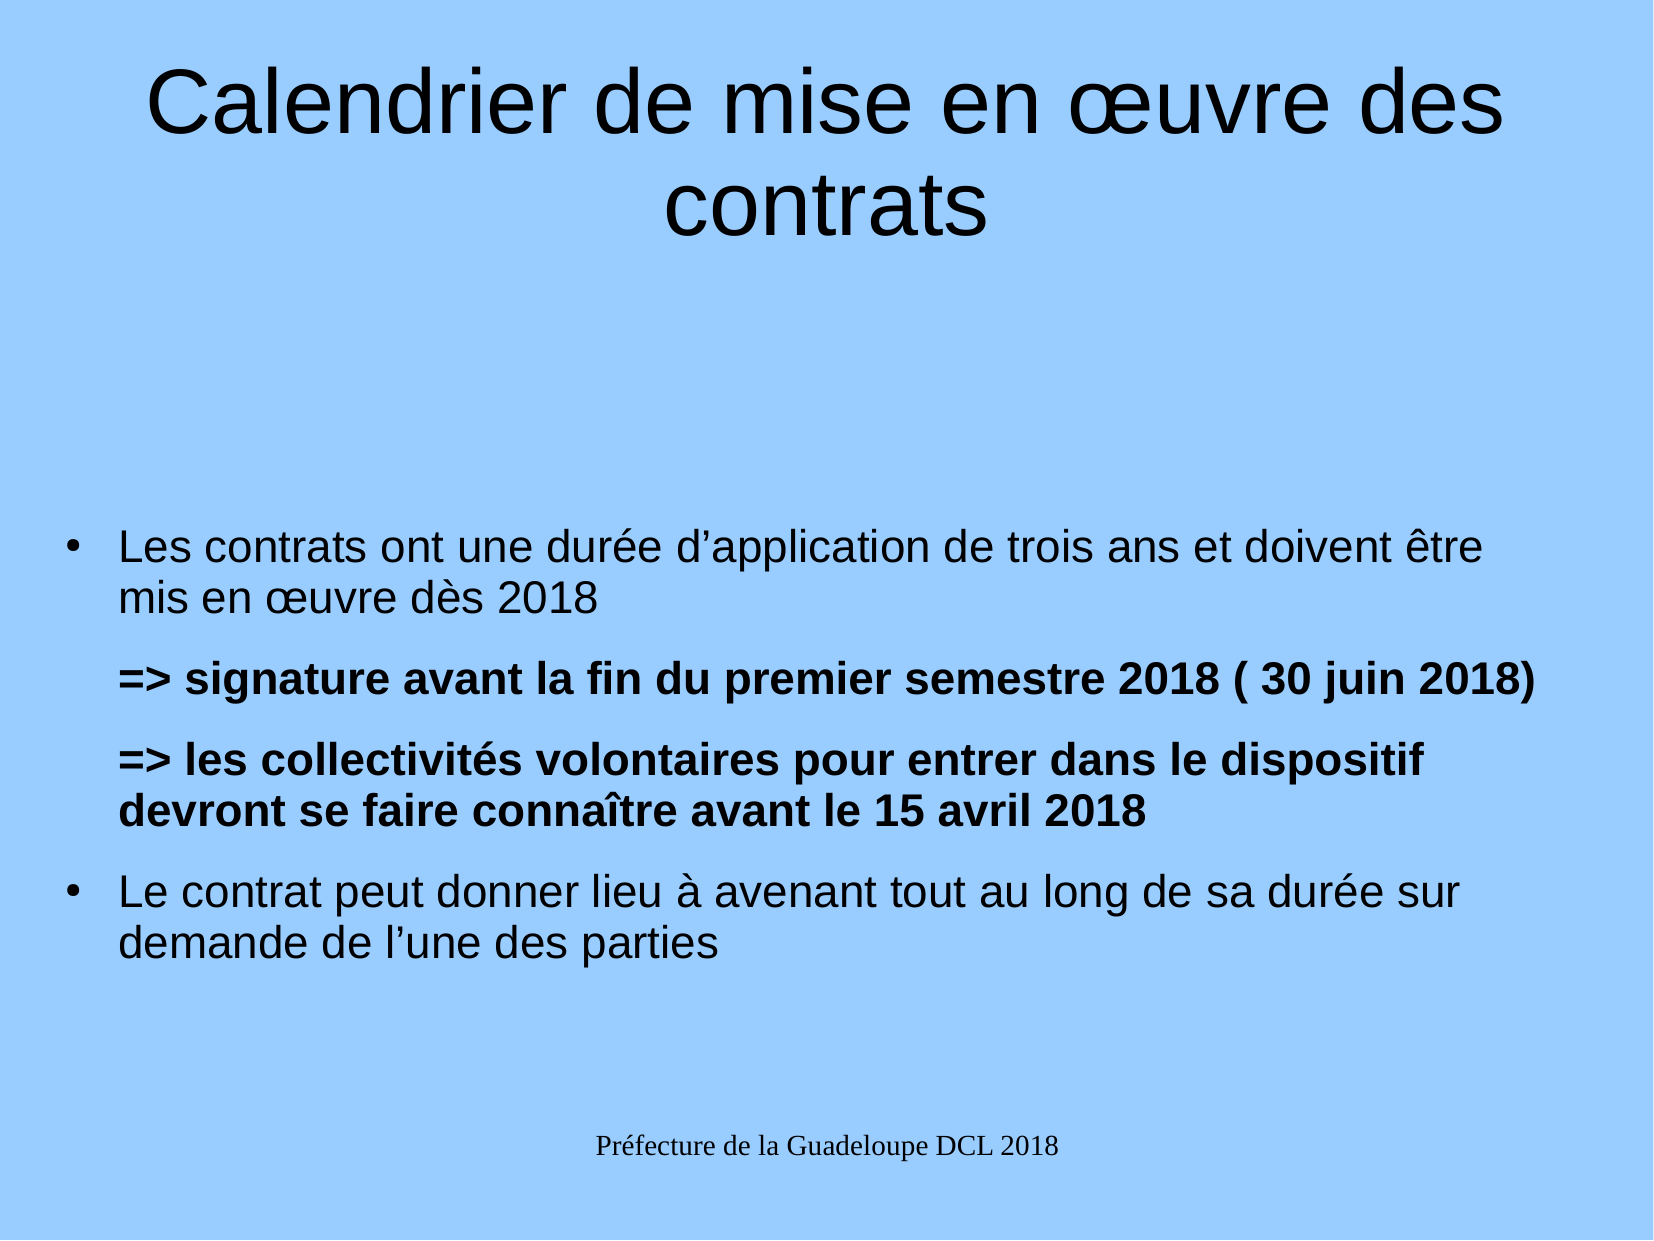

# Calendrier de mise en œuvre des contrats
Les contrats ont une durée d’application de trois ans et doivent être mis en œuvre dès 2018
=> signature avant la fin du premier semestre 2018 ( 30 juin 2018)
=> les collectivités volontaires pour entrer dans le dispositif devront se faire connaître avant le 15 avril 2018
Le contrat peut donner lieu à avenant tout au long de sa durée sur demande de l’une des parties
Préfecture de la Guadeloupe DCL 2018